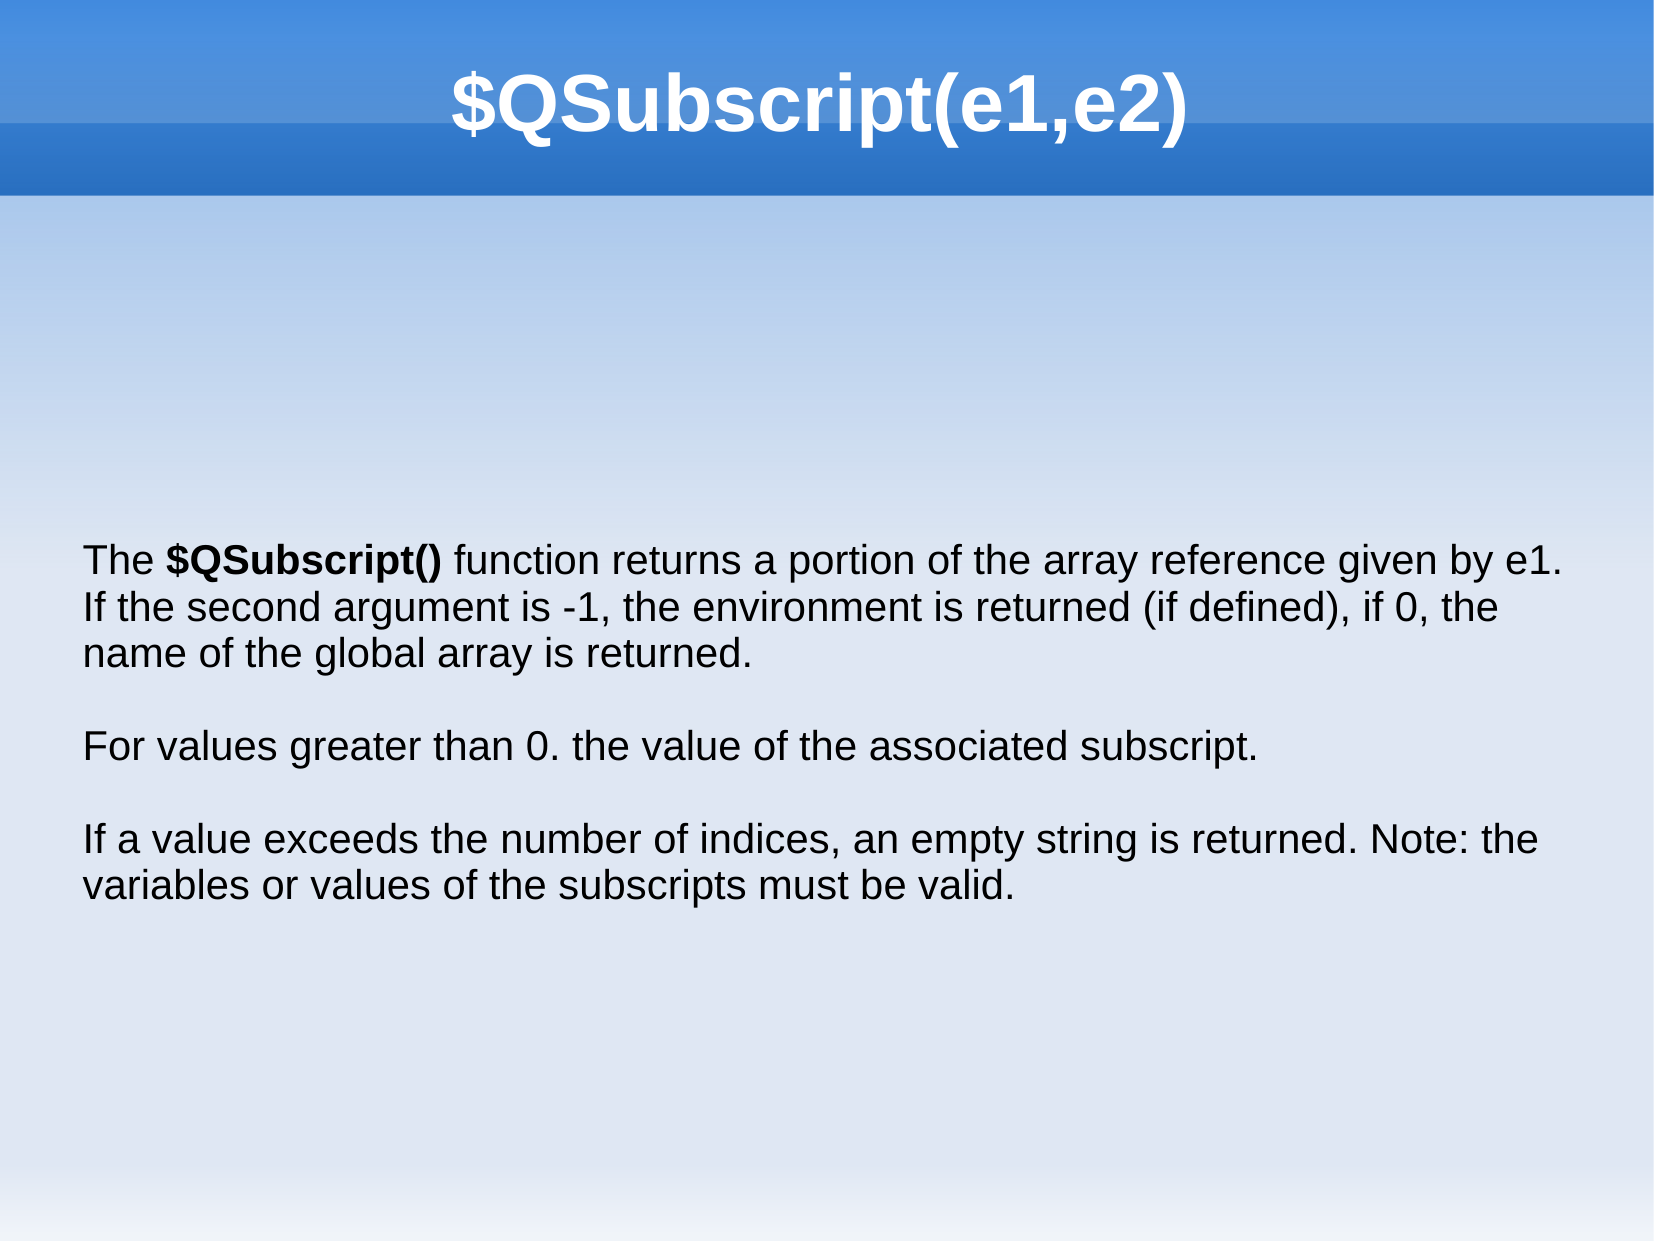

# $QSubscript(e1,e2)
The $QSubscript() function returns a portion of the array reference given by e1. If the second argument is -1, the environment is returned (if defined), if 0, the name of the global array is returned.
For values greater than 0. the value of the associated subscript.
If a value exceeds the number of indices, an empty string is returned. Note: the variables or values of the subscripts must be valid.